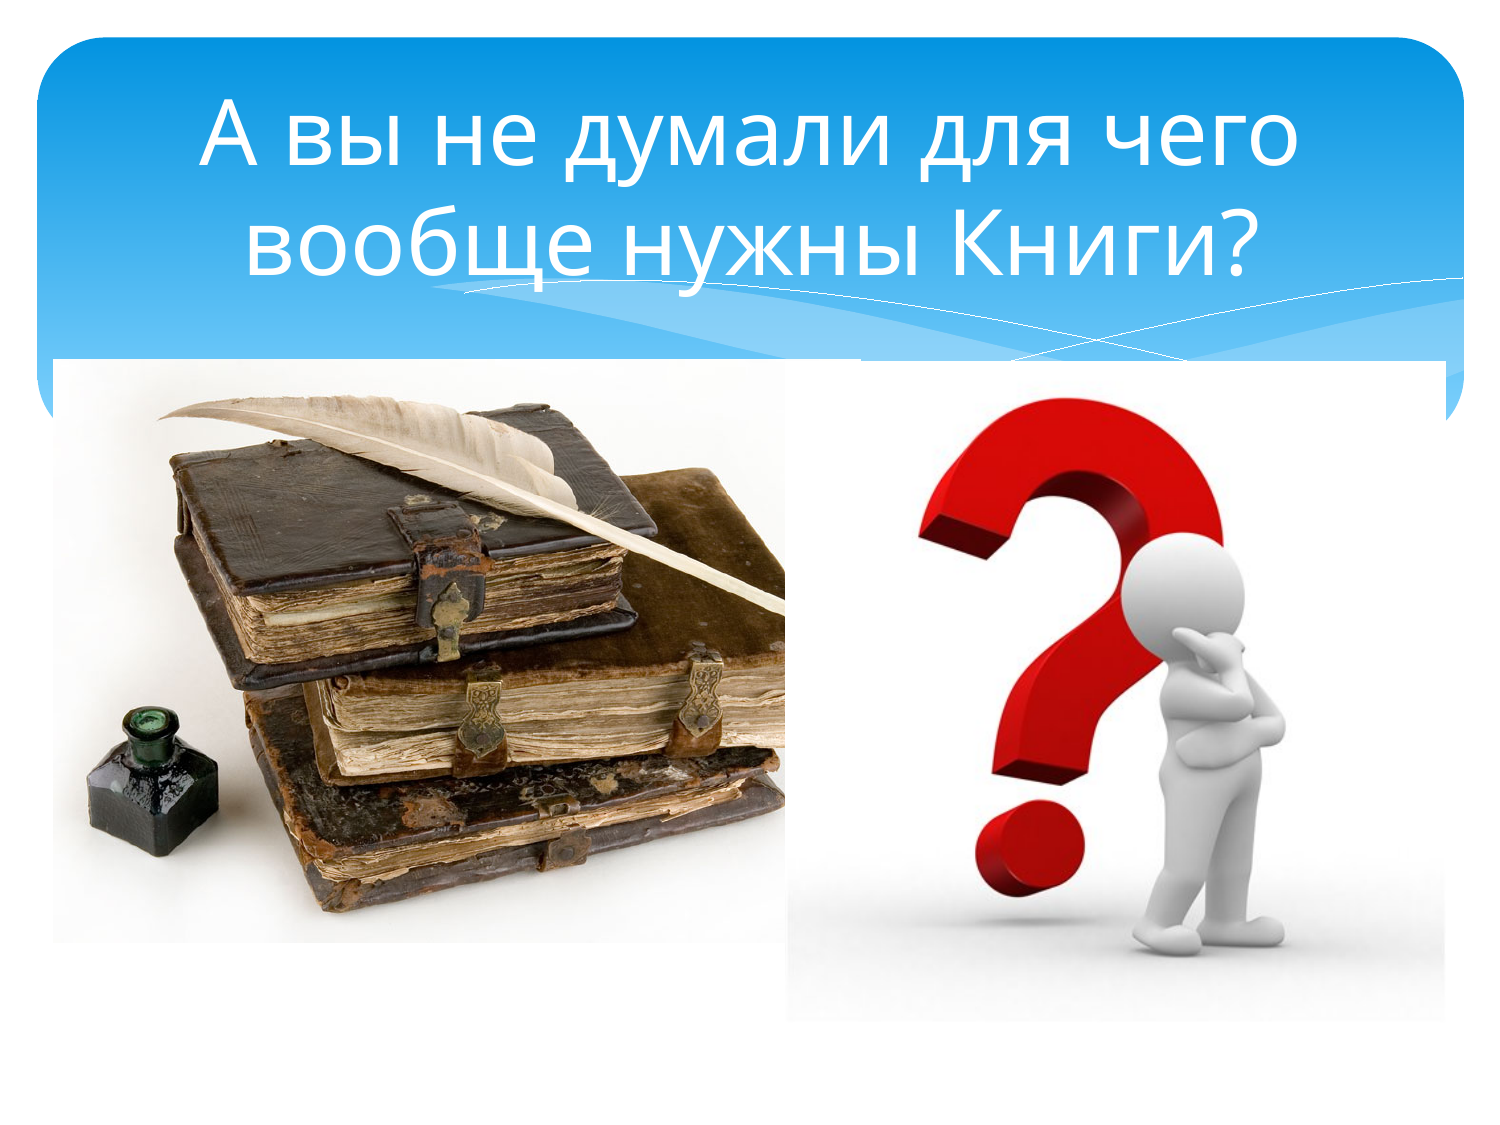

# А вы не думали для чего вообще нужны Книги?